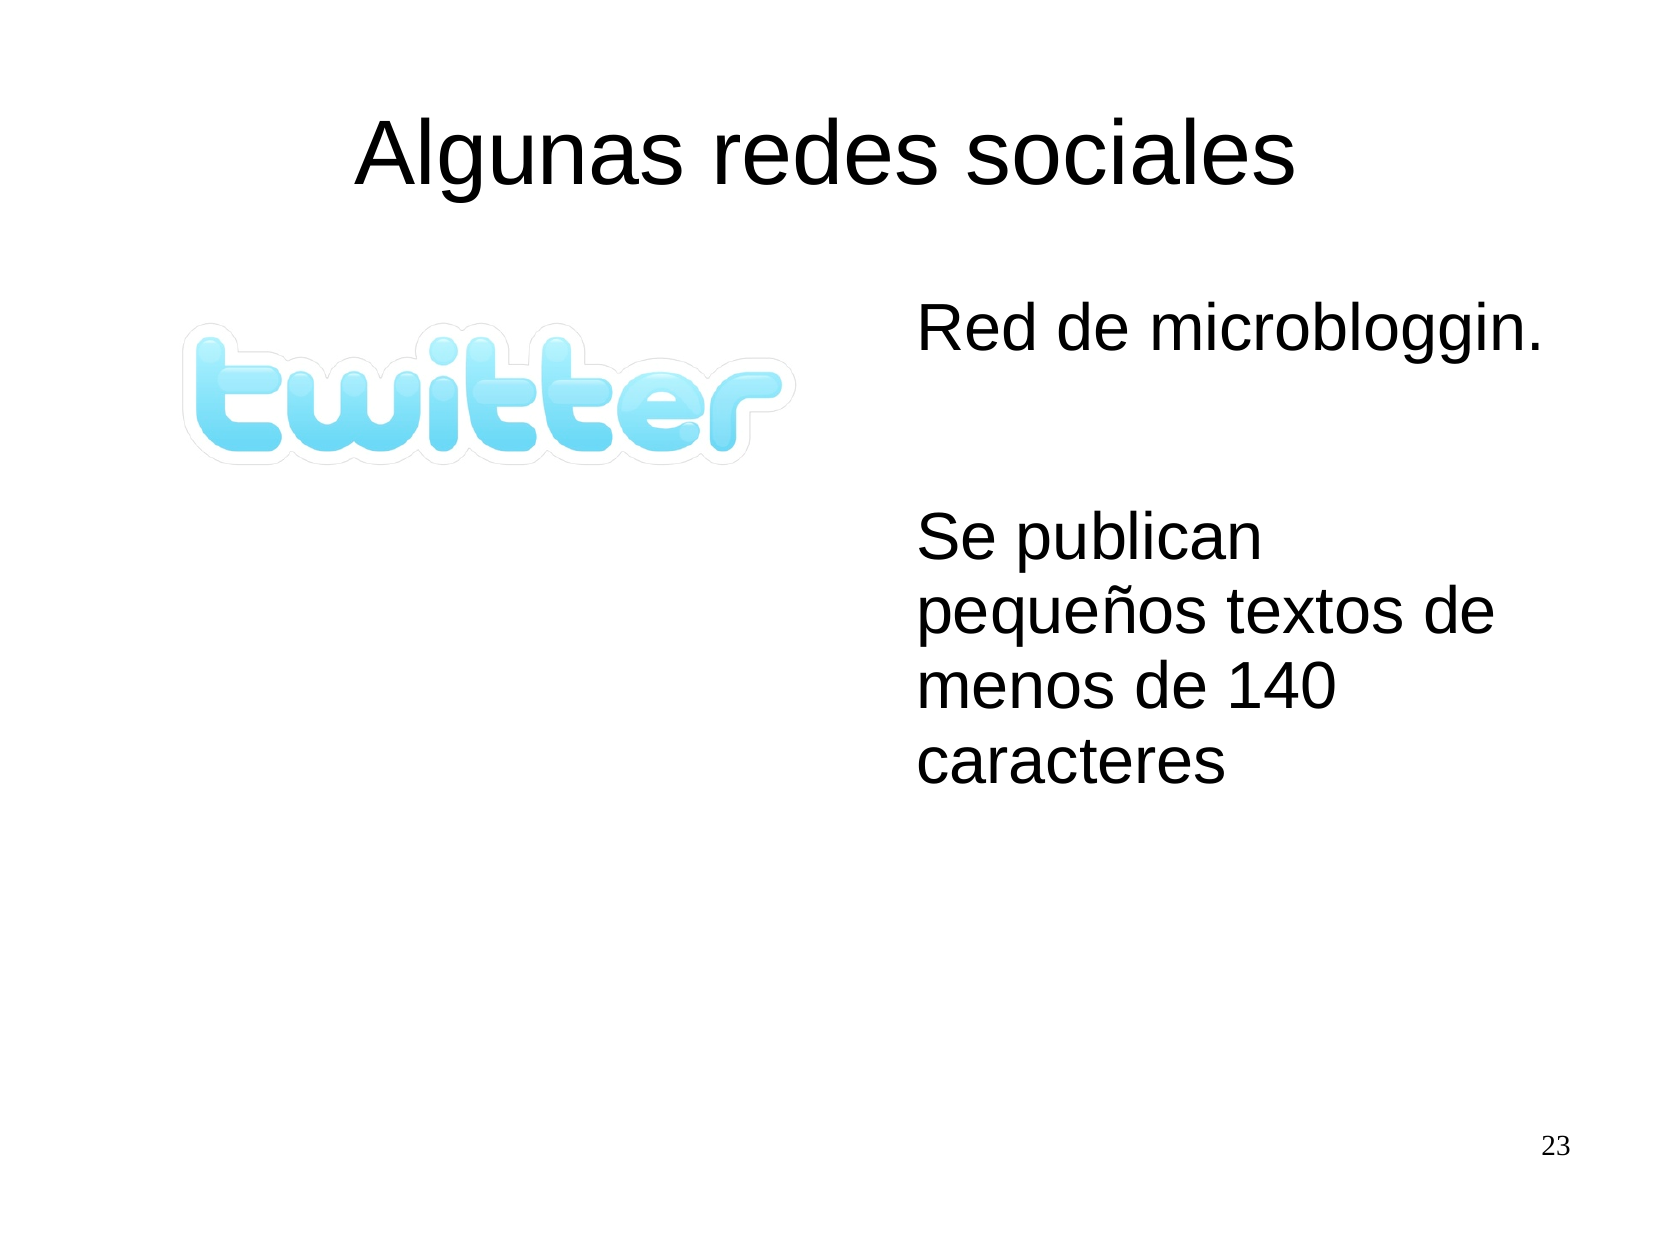

# Algunas redes sociales
Red de microbloggin.
Se publican pequeños textos de menos de 140 caracteres
23